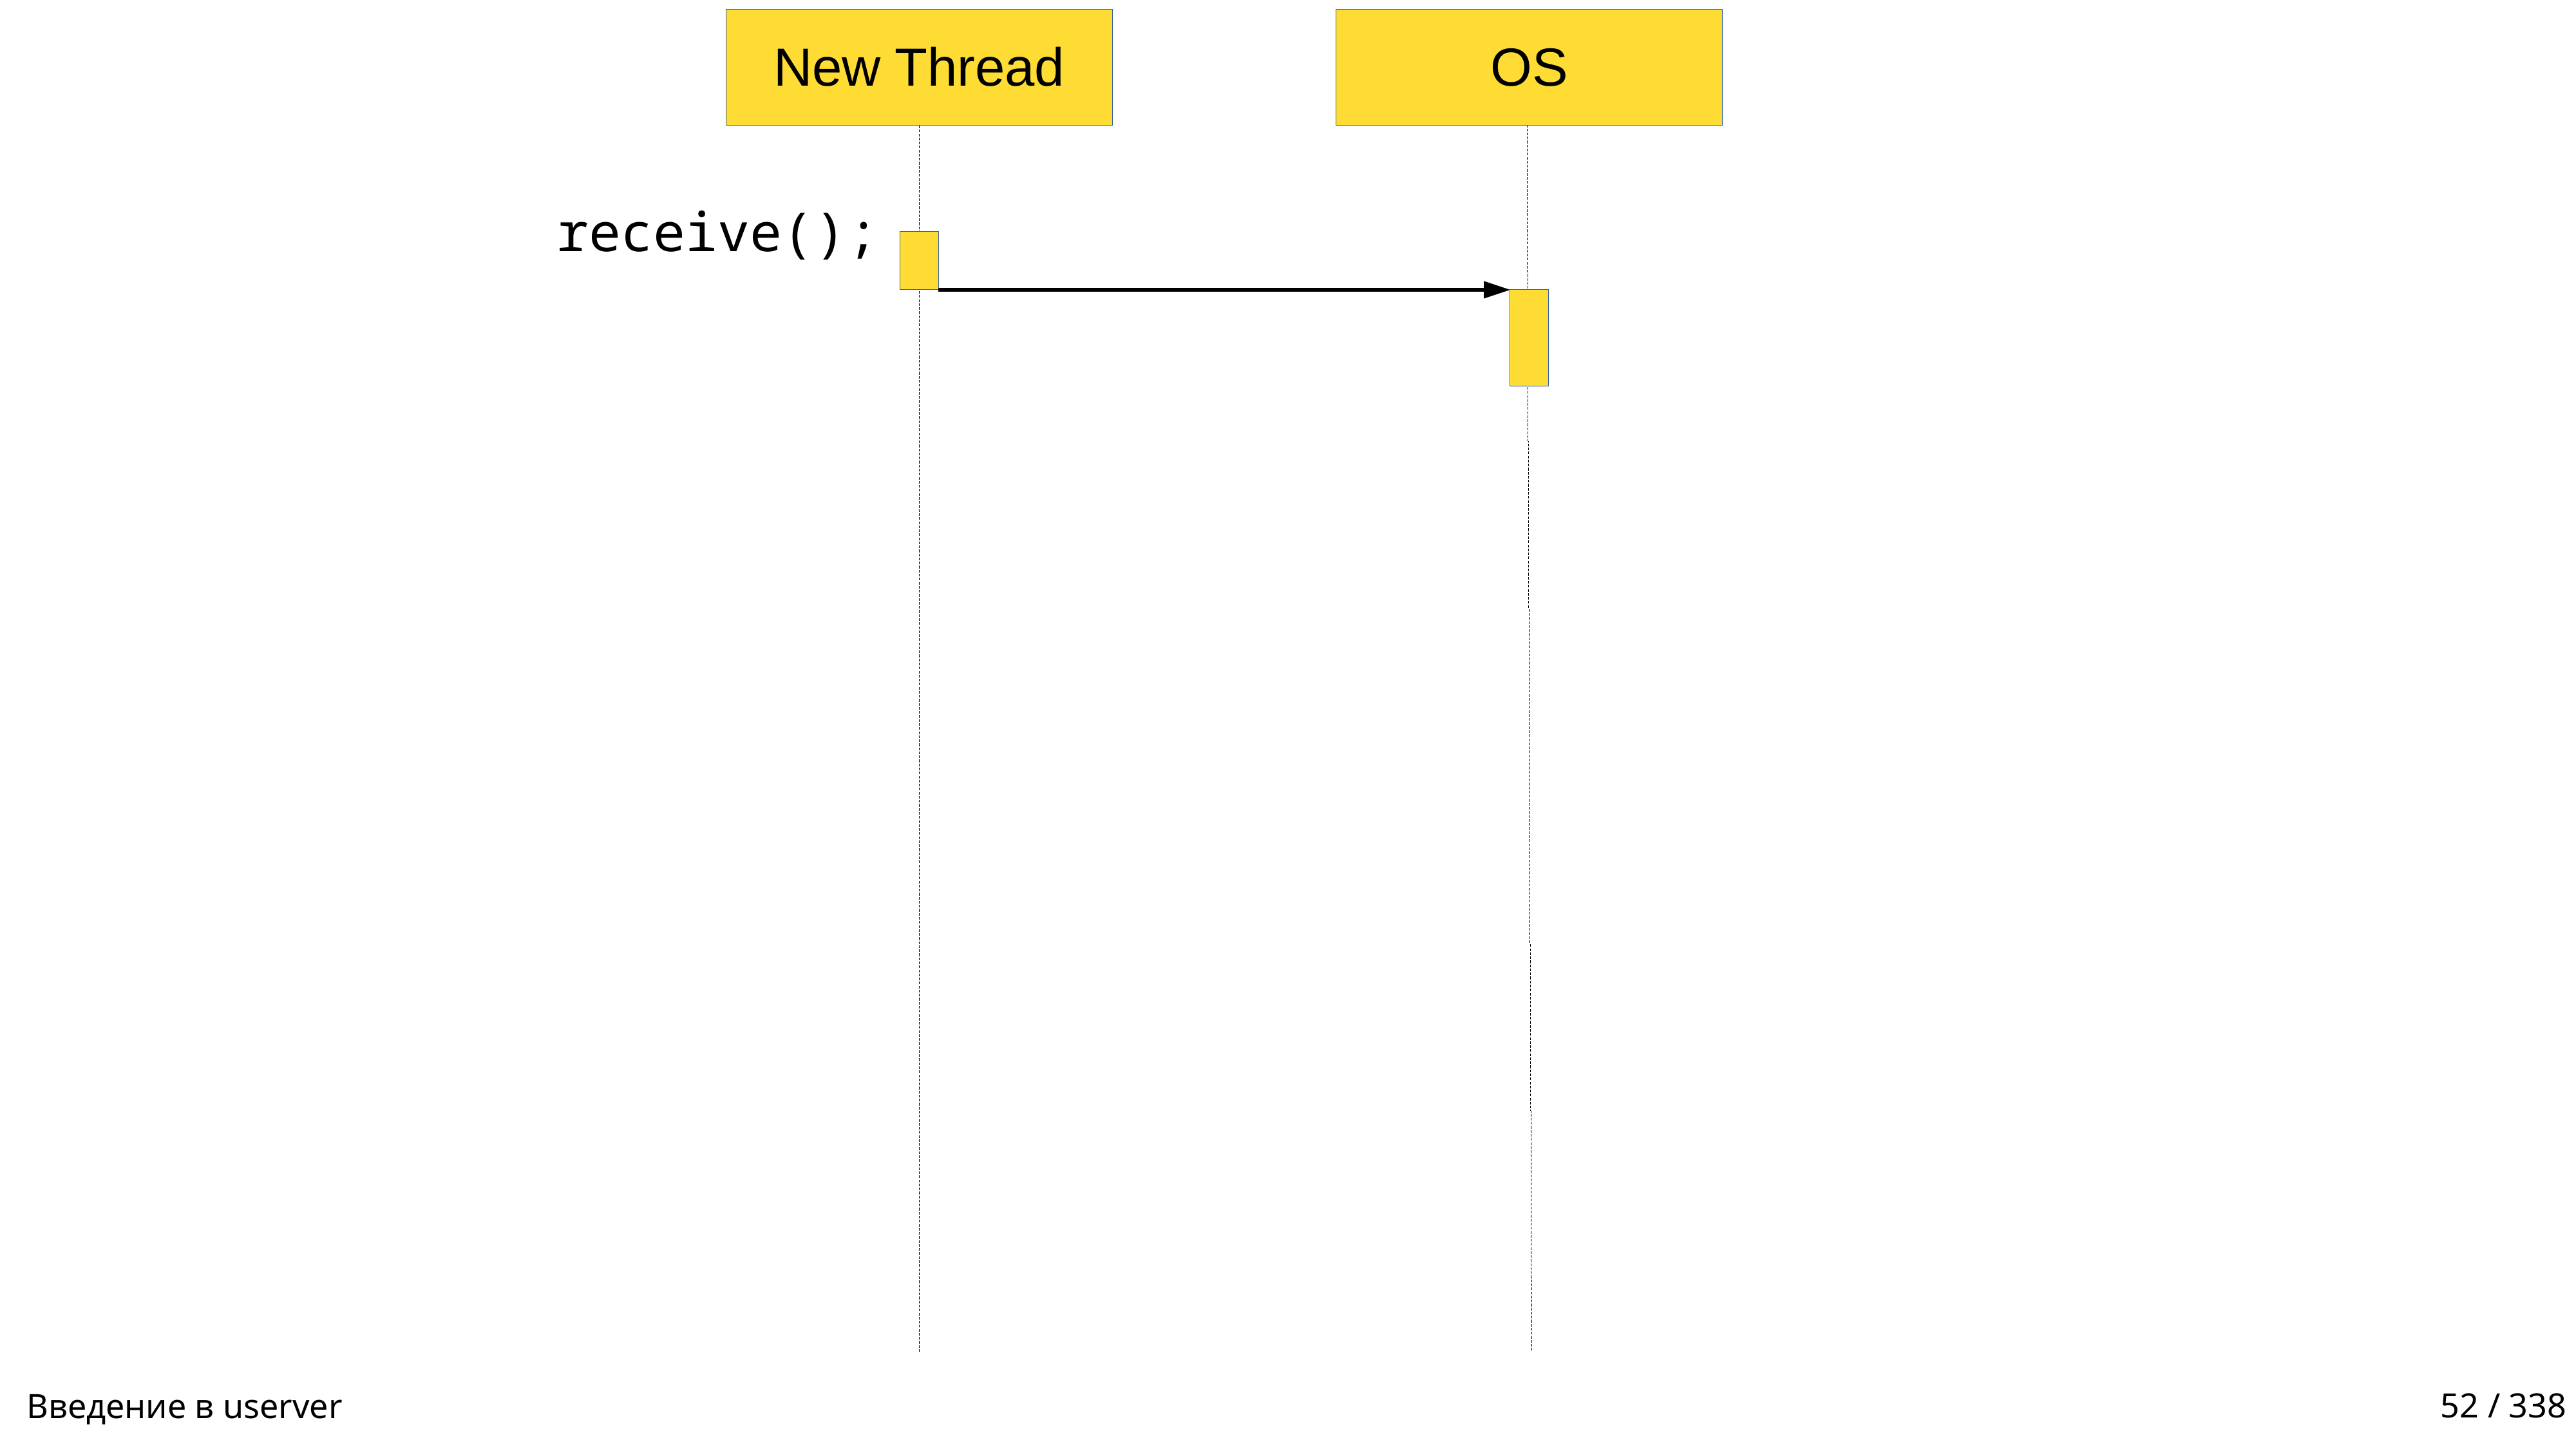

New Thread
OS
receive();
# Введение в userver